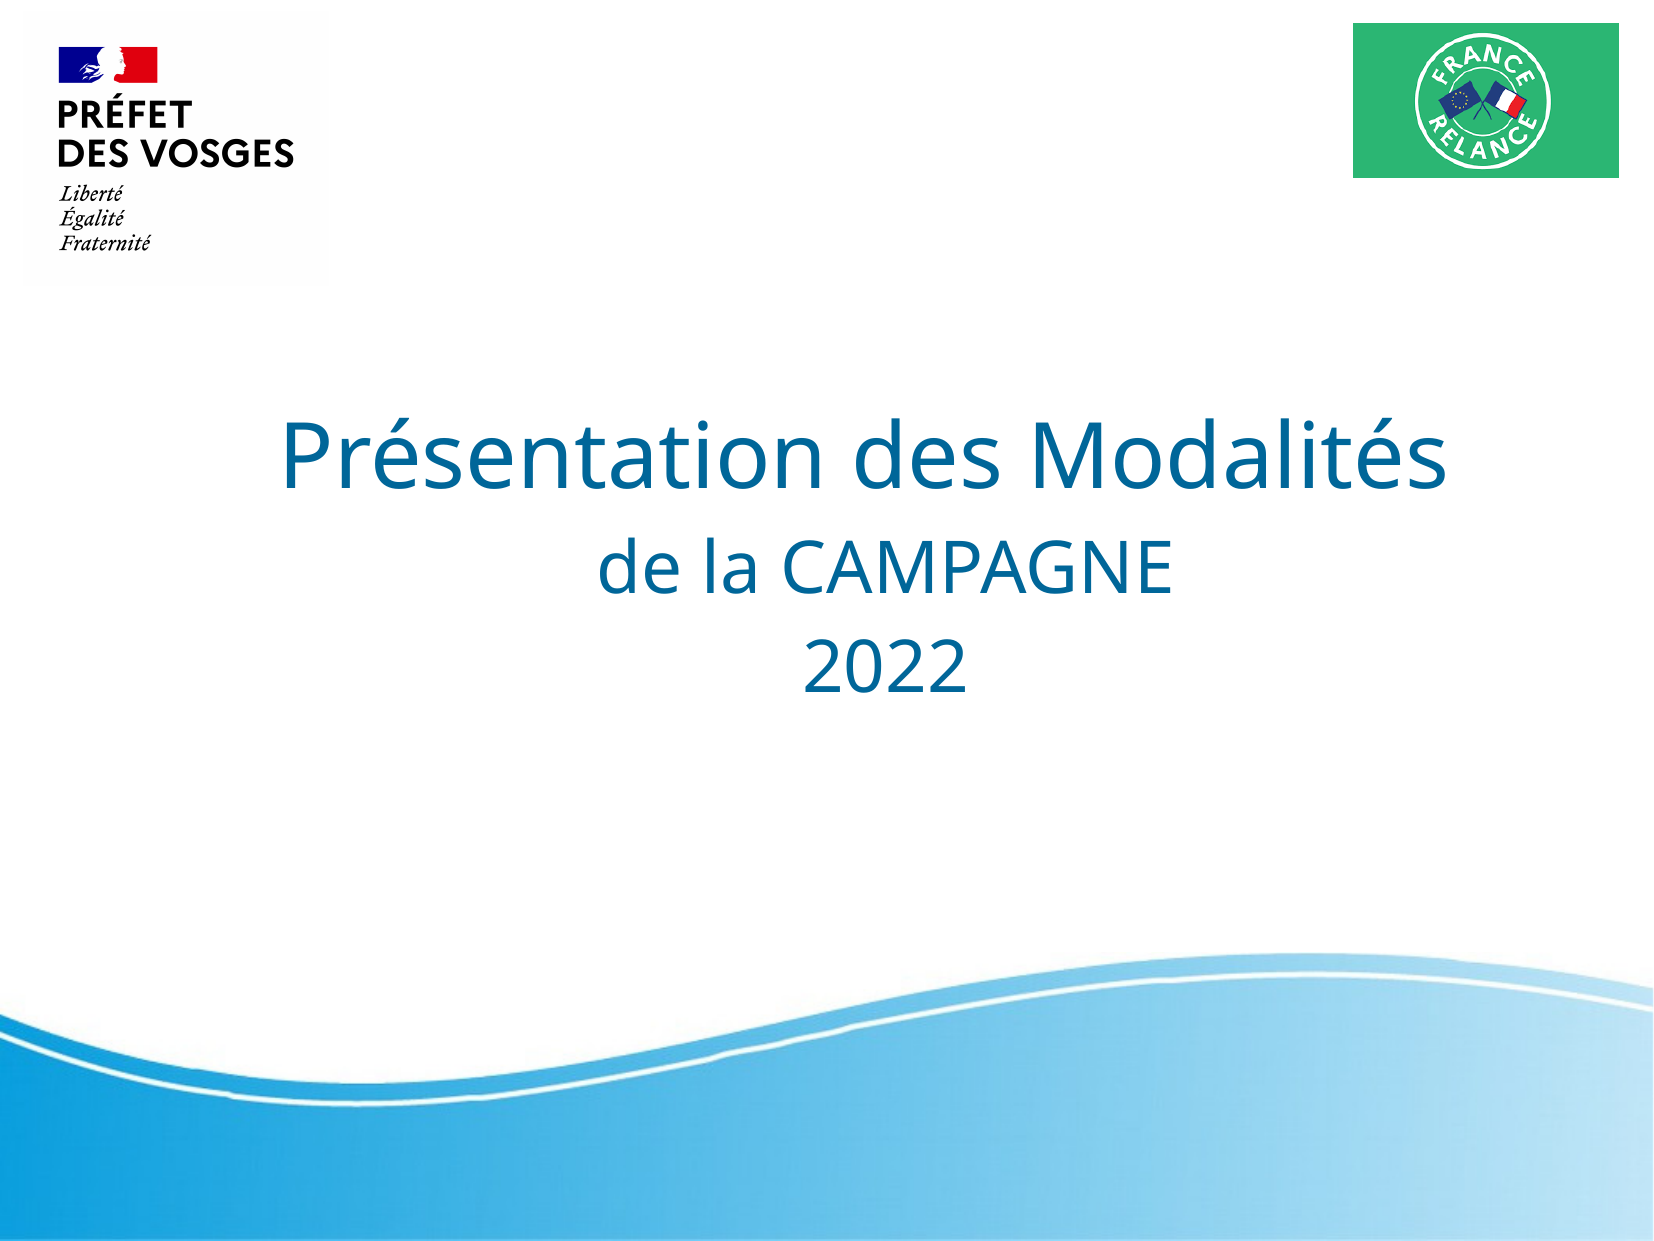

# Présentation des Modalités de la CAMPAGNE 2022